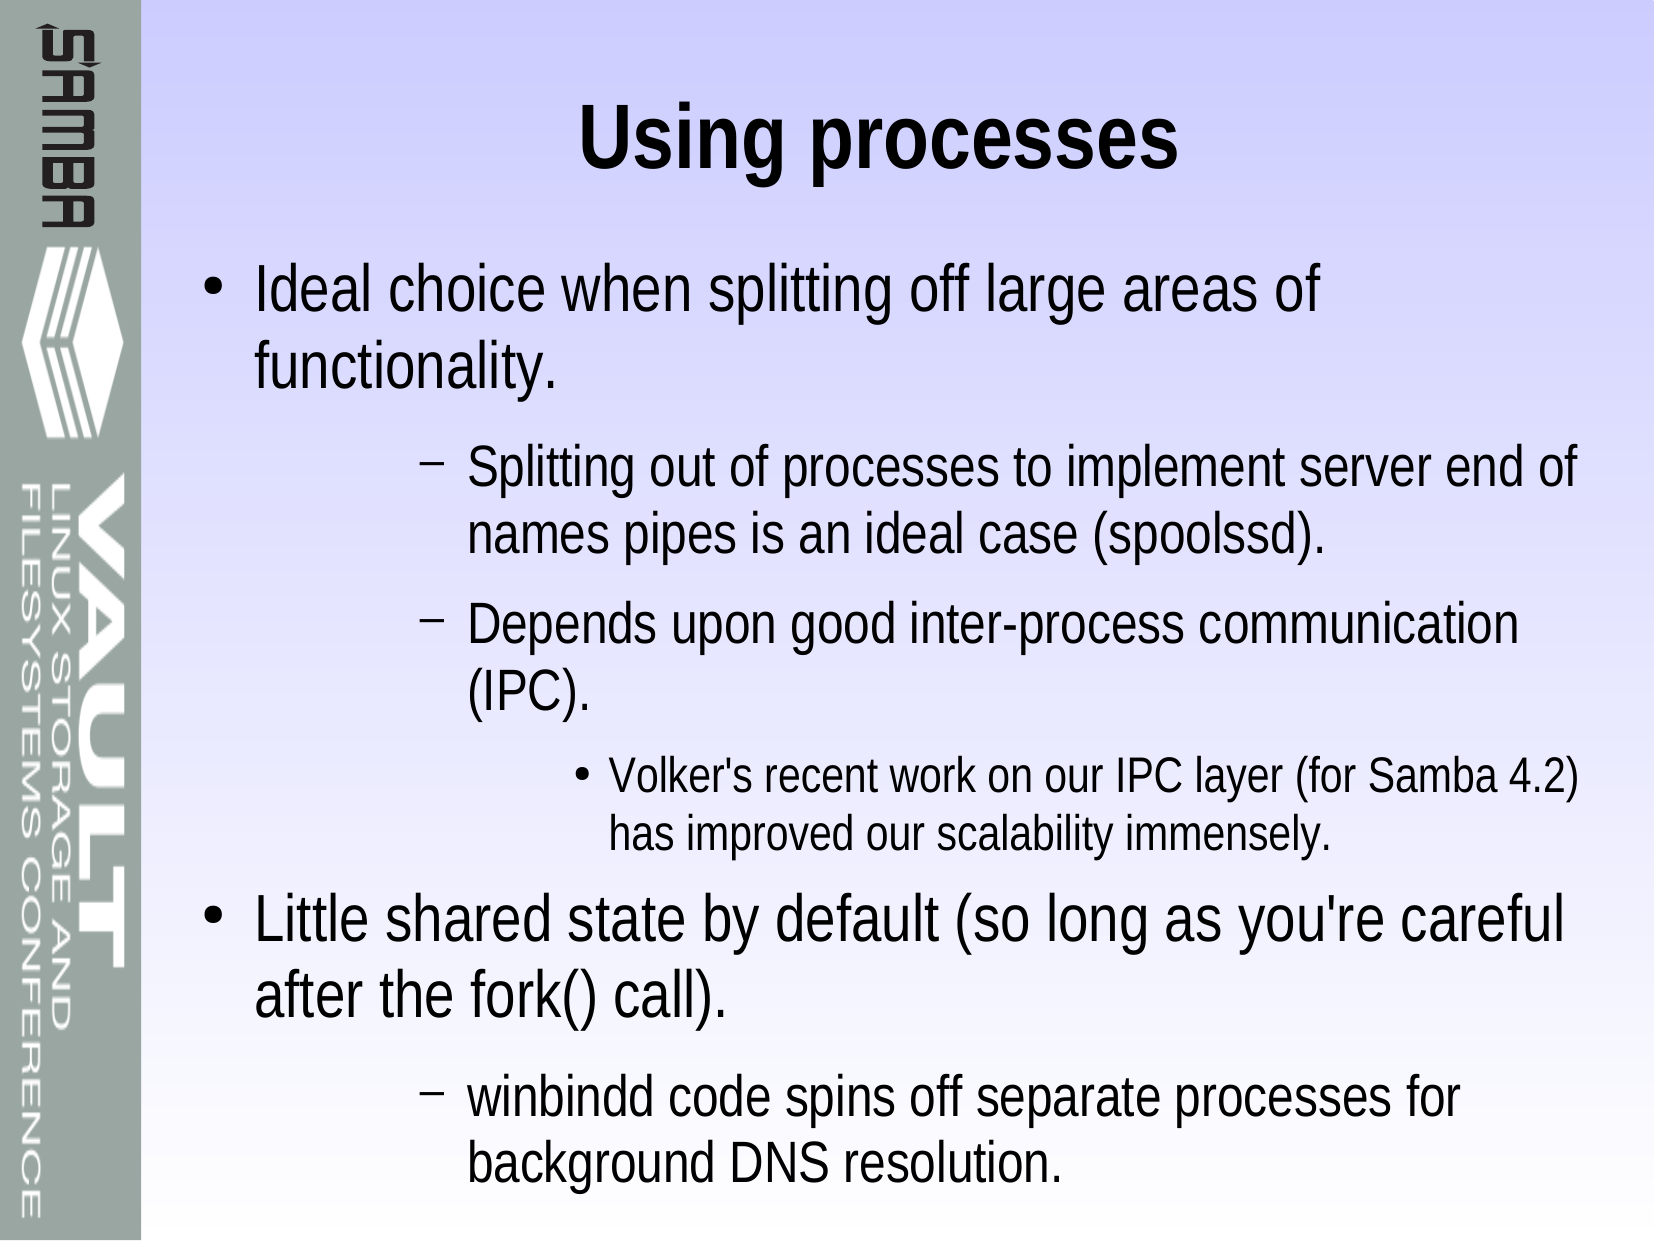

# Using processes
Ideal choice when splitting off large areas of functionality.
Splitting out of processes to implement server end of names pipes is an ideal case (spoolssd).
Depends upon good inter-process communication (IPC).
Volker's recent work on our IPC layer (for Samba 4.2) has improved our scalability immensely.
Little shared state by default (so long as you're careful after the fork() call).
winbindd code spins off separate processes for background DNS resolution.